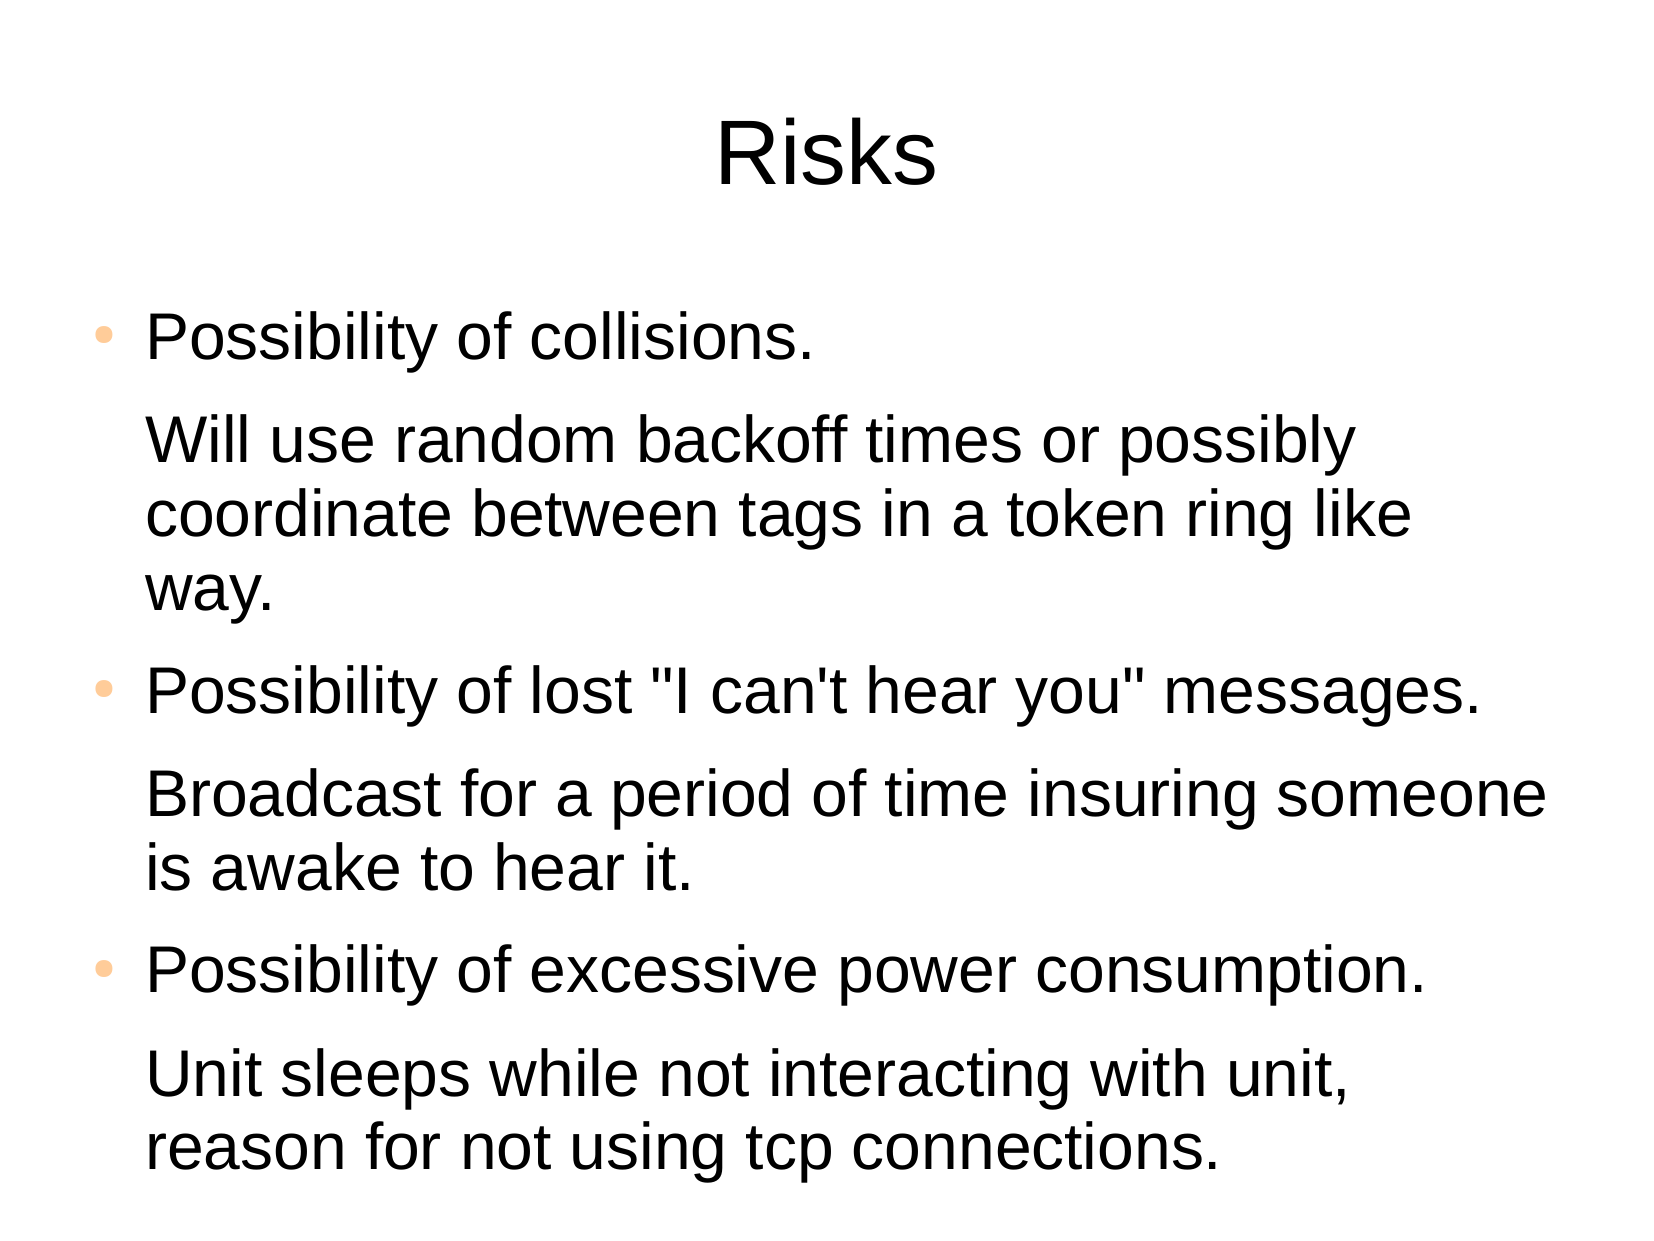

# Risks
Possibility of collisions.
Will use random backoff times or possibly coordinate between tags in a token ring like way.
Possibility of lost "I can't hear you" messages.
Broadcast for a period of time insuring someone is awake to hear it.
Possibility of excessive power consumption.
Unit sleeps while not interacting with unit, reason for not using tcp connections.